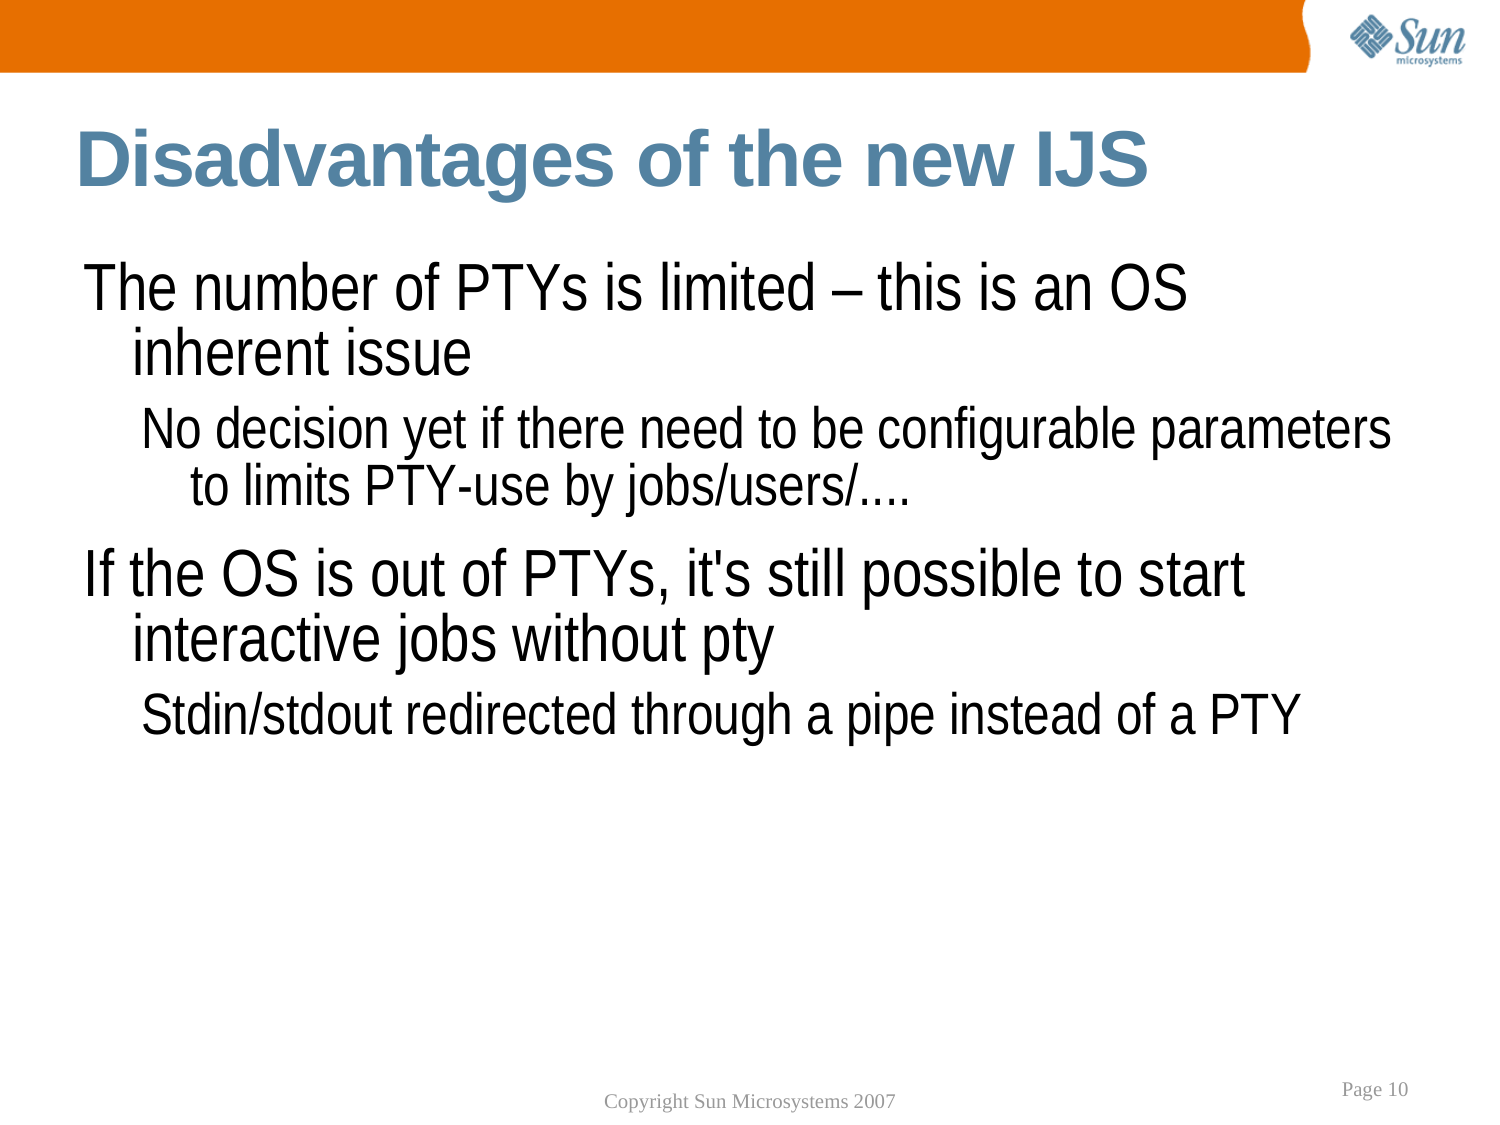

# Disadvantages of the new IJS
The number of PTYs is limited – this is an OS inherent issue
No decision yet if there need to be configurable parameters to limits PTY-use by jobs/users/....
If the OS is out of PTYs, it's still possible to start interactive jobs without pty
Stdin/stdout redirected through a pipe instead of a PTY